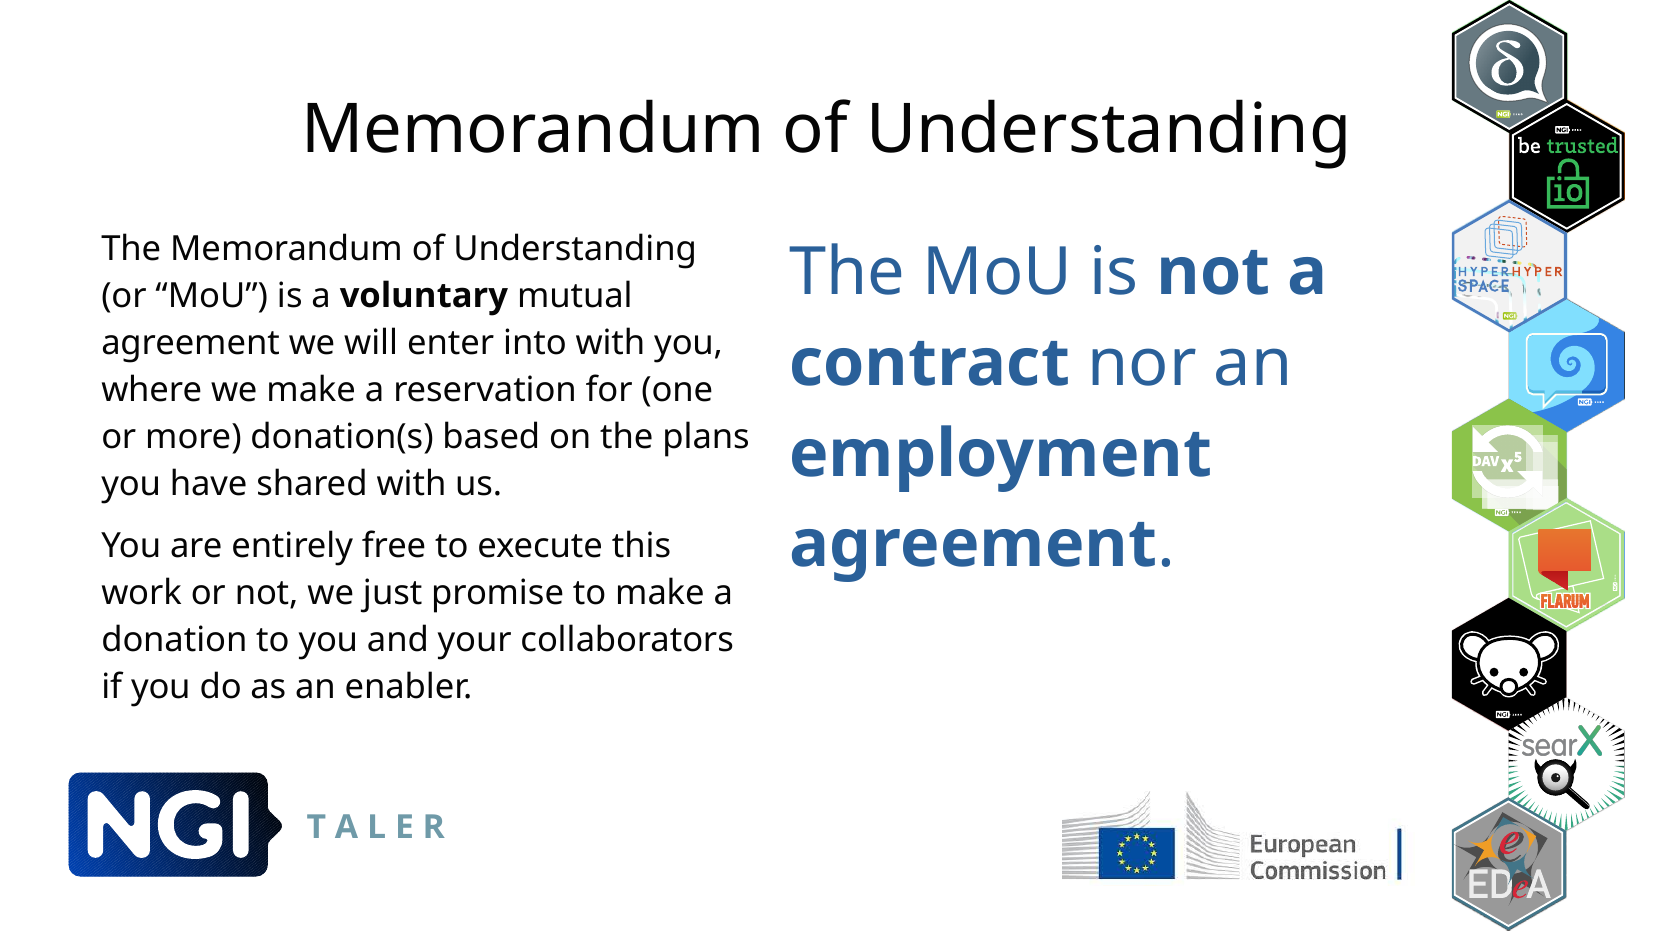

# Memorandum of Understanding
The Memorandum of Understanding (or “MoU”) is a voluntary mutual agreement we will enter into with you, where we make a reservation for (one or more) donation(s) based on the plans you have shared with us.
You are entirely free to execute this work or not, we just promise to make a donation to you and your collaborators if you do as an enabler.
The MoU is not a contract nor an employment agreement.